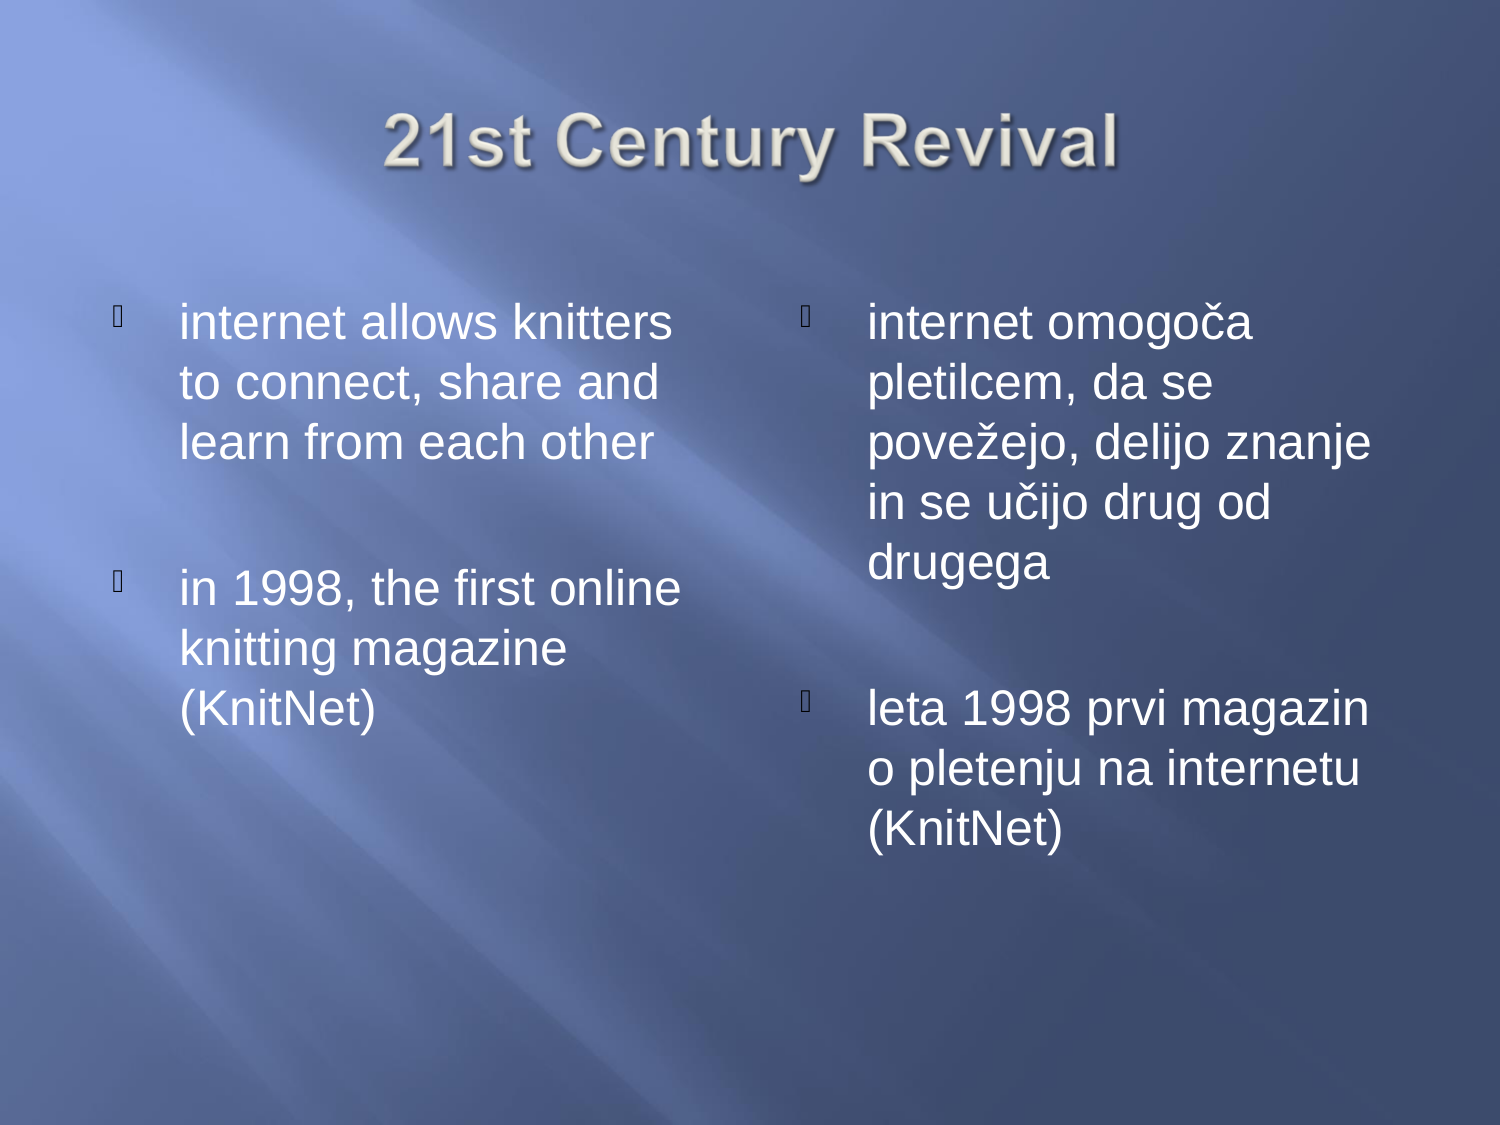

# internet allows knitters to connect, share and learn from each other
in 1998, the first online knitting magazine (KnitNet)
internet omogoča pletilcem, da se povežejo, delijo znanje in se učijo drug od drugega
leta 1998 prvi magazin o pletenju na internetu (KnitNet)